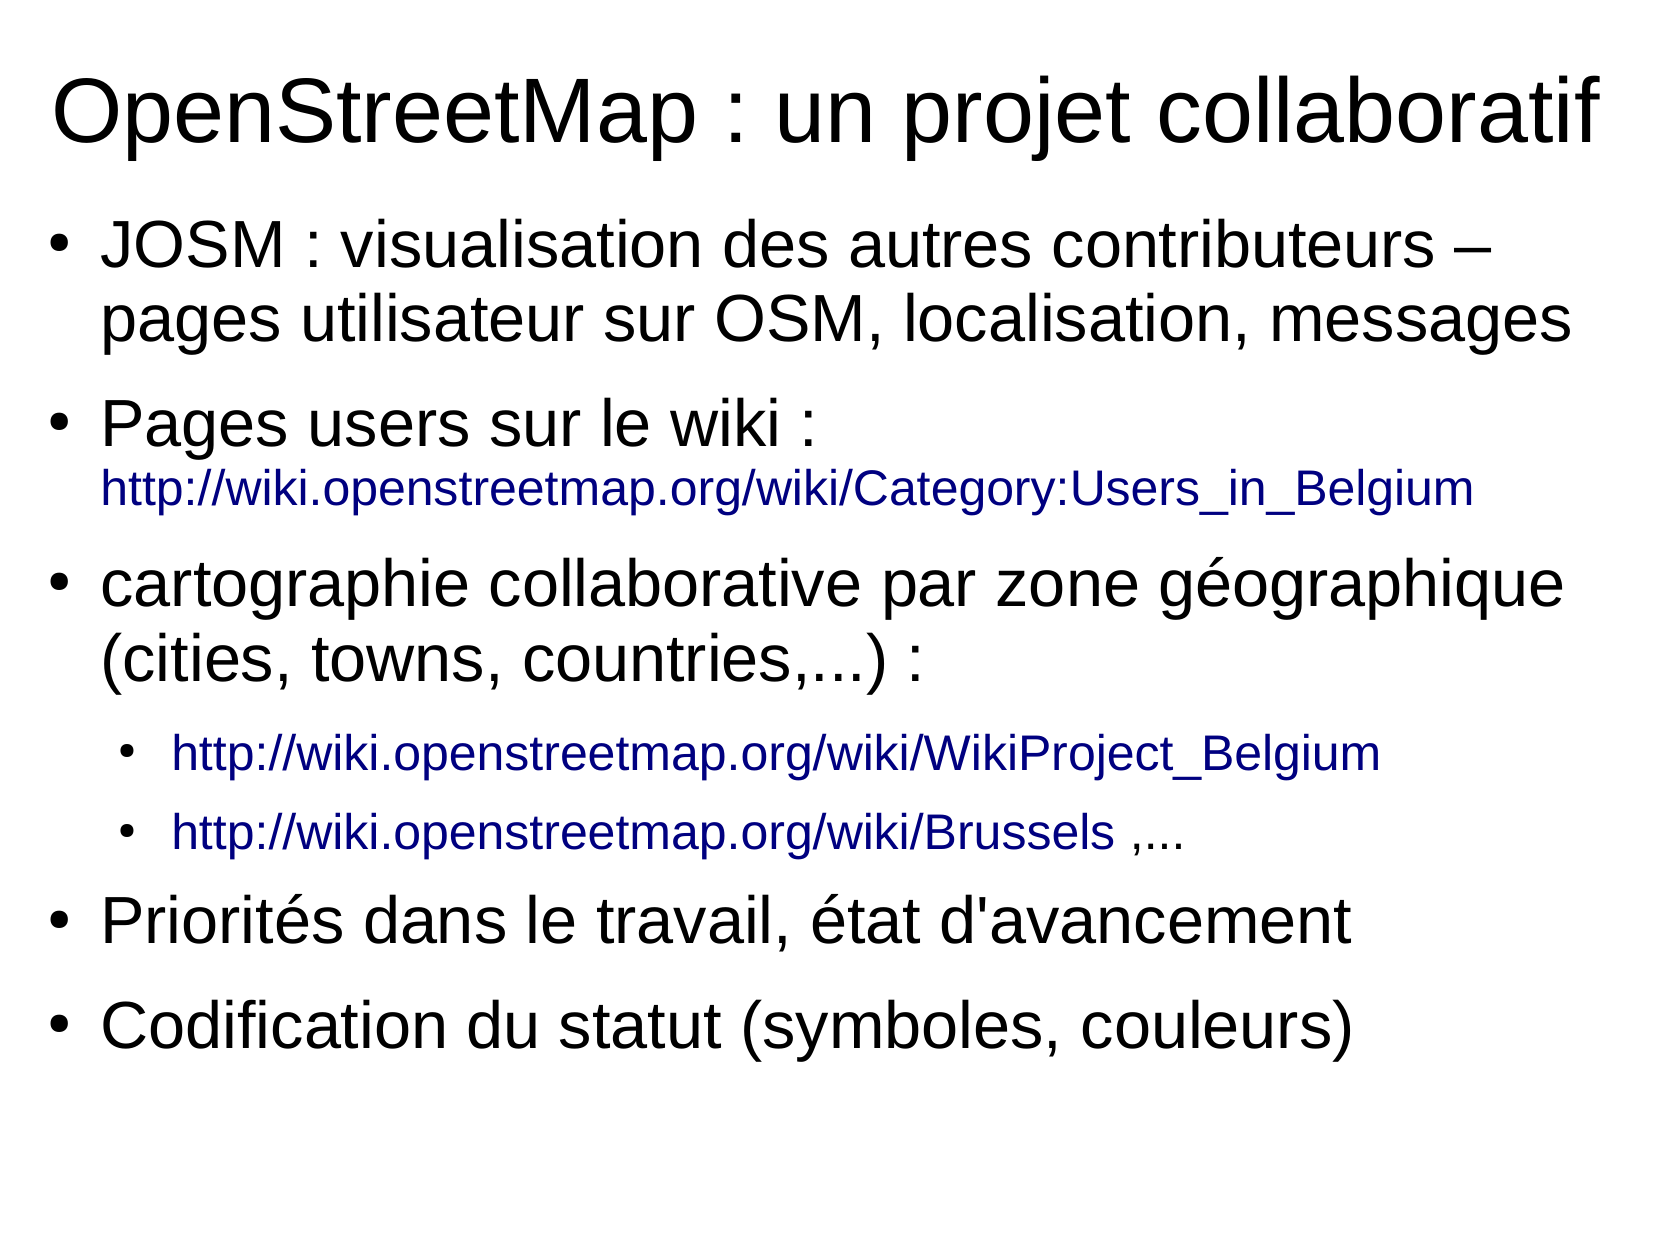

# OpenStreetMap : un projet collaboratif
JOSM : visualisation des autres contributeurs – pages utilisateur sur OSM, localisation, messages
Pages users sur le wiki : http://wiki.openstreetmap.org/wiki/Category:Users_in_Belgium
cartographie collaborative par zone géographique (cities, towns, countries,...) :
http://wiki.openstreetmap.org/wiki/WikiProject_Belgium
http://wiki.openstreetmap.org/wiki/Brussels ,...
Priorités dans le travail, état d'avancement
Codification du statut (symboles, couleurs)